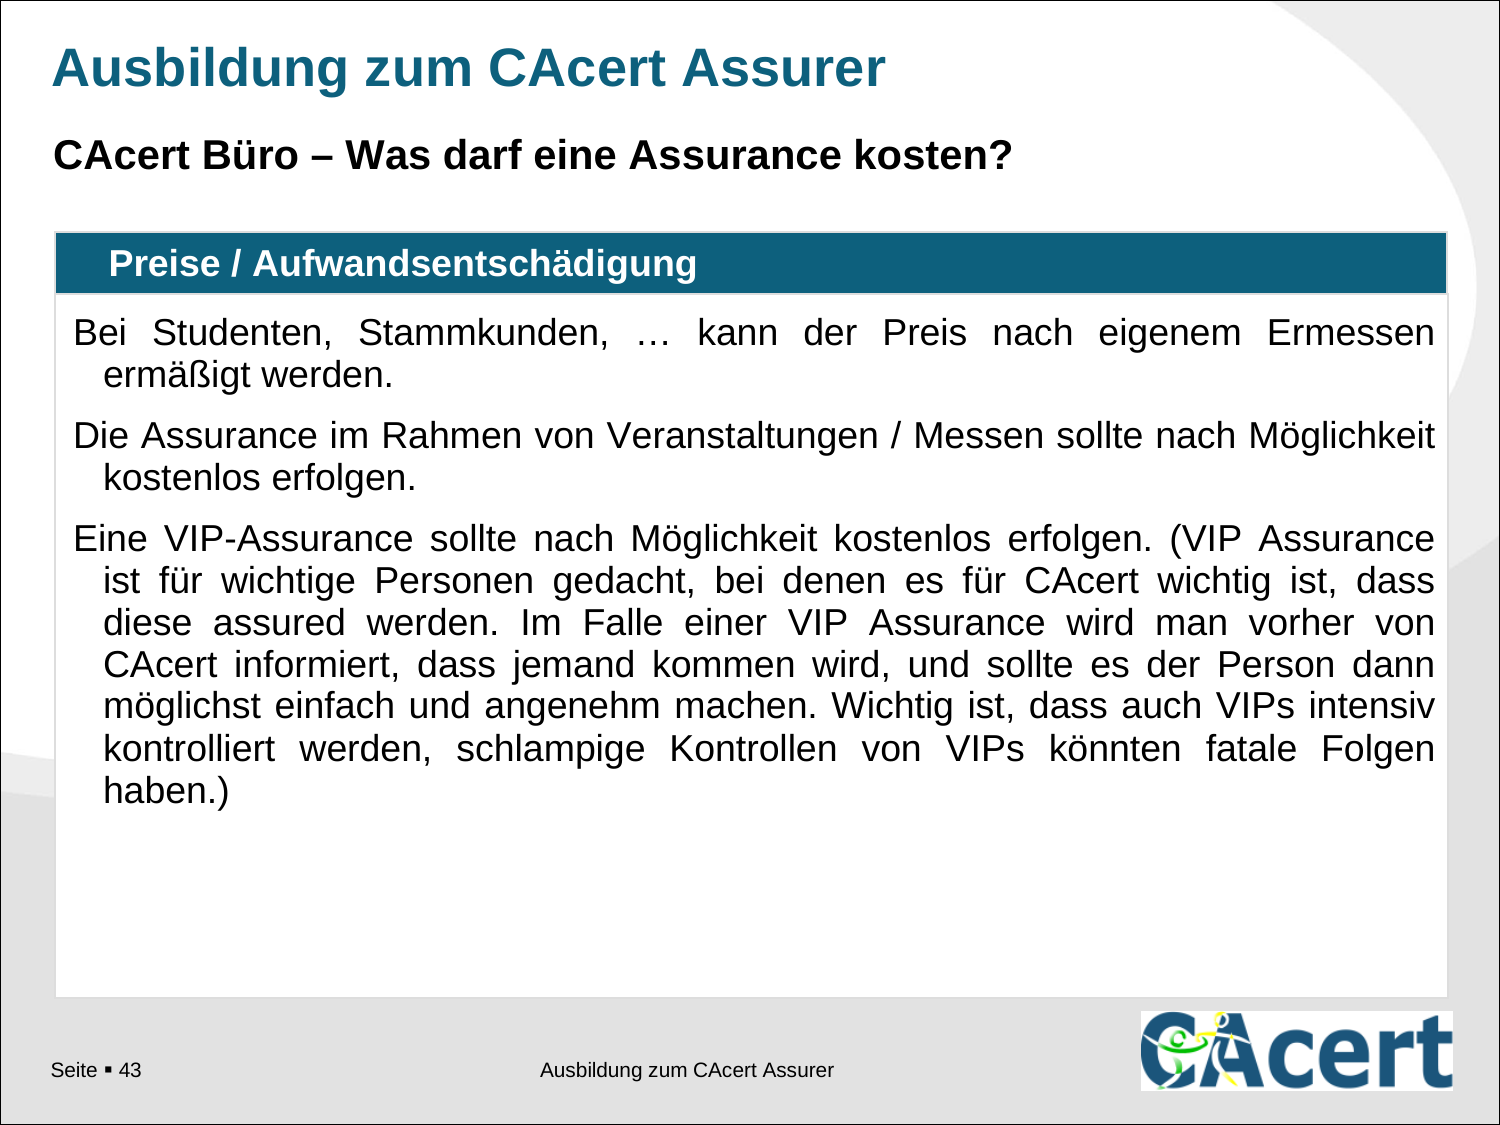

# Ausbildung zum CAcert Assurer
CAcert Büro – Was darf eine Assurance kosten?
Preise / Aufwandsentschädigung
Bei Studenten, Stammkunden, … kann der Preis nach eigenem Ermessen ermäßigt werden.
Die Assurance im Rahmen von Veranstaltungen / Messen sollte nach Möglichkeit kostenlos erfolgen.
Eine VIP-Assurance sollte nach Möglichkeit kostenlos erfolgen. (VIP Assurance ist für wichtige Personen gedacht, bei denen es für CAcert wichtig ist, dass diese assured werden. Im Falle einer VIP Assurance wird man vorher von CAcert informiert, dass jemand kommen wird, und sollte es der Person dann möglichst einfach und angenehm machen. Wichtig ist, dass auch VIPs intensiv kontrolliert werden, schlampige Kontrollen von VIPs könnten fatale Folgen haben.)
Ausbildung zum CAcert Assurer